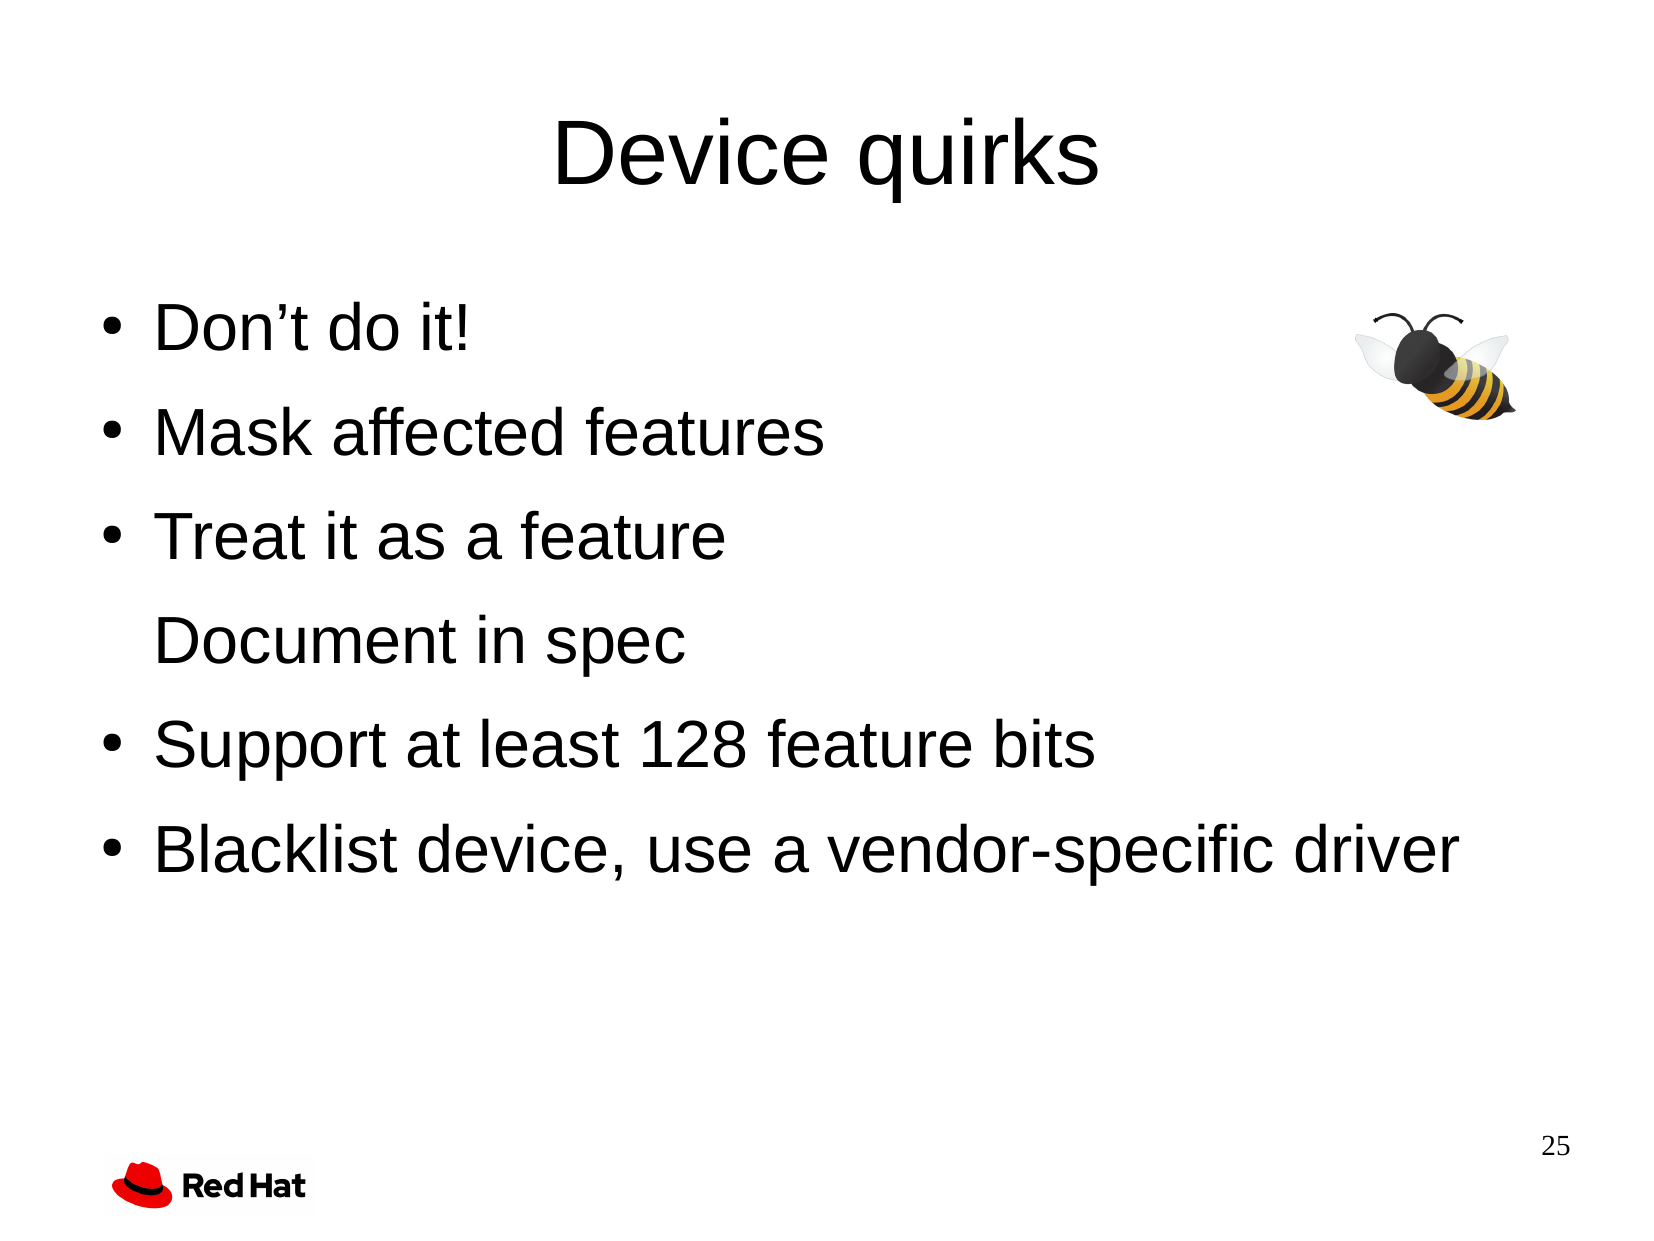

# Device quirks
Don’t do it!
Mask affected features
Treat it as a feature
Document in spec
Support at least 128 feature bits
Blacklist device, use a vendor-specific driver
25